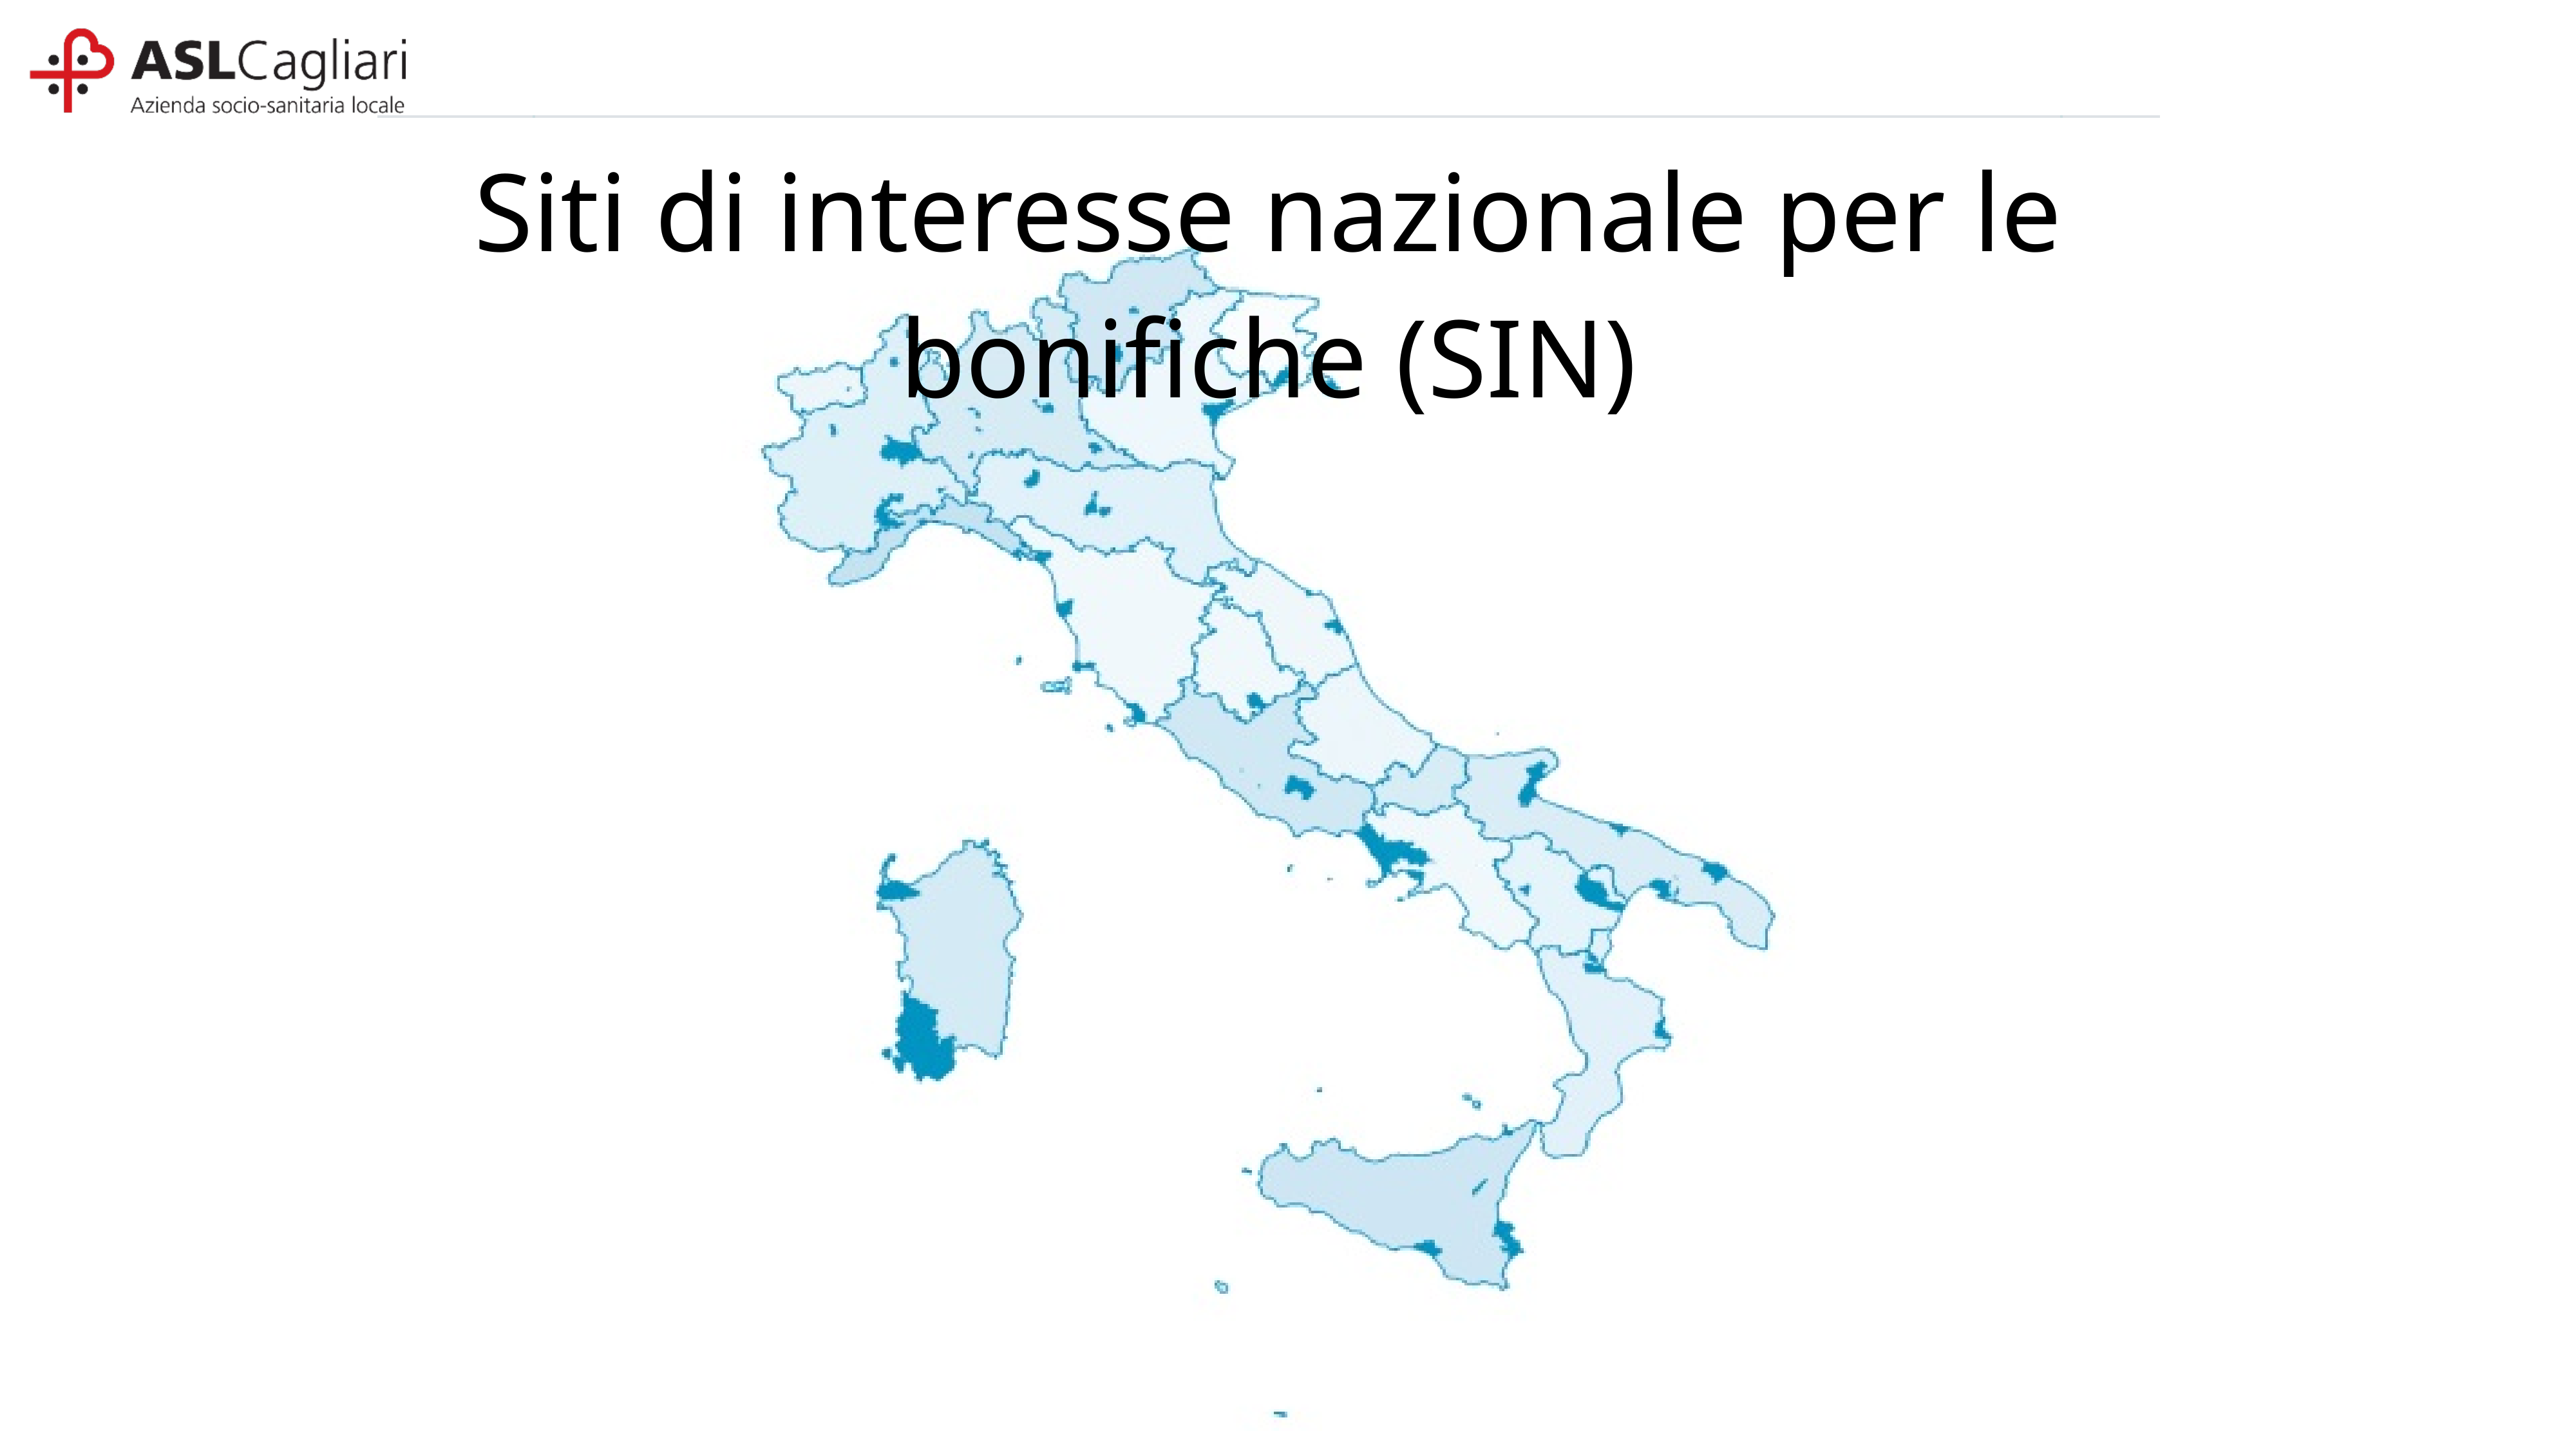

Siti di interesse nazionale per le bonifiche (SIN)
dott. Massimo Melis